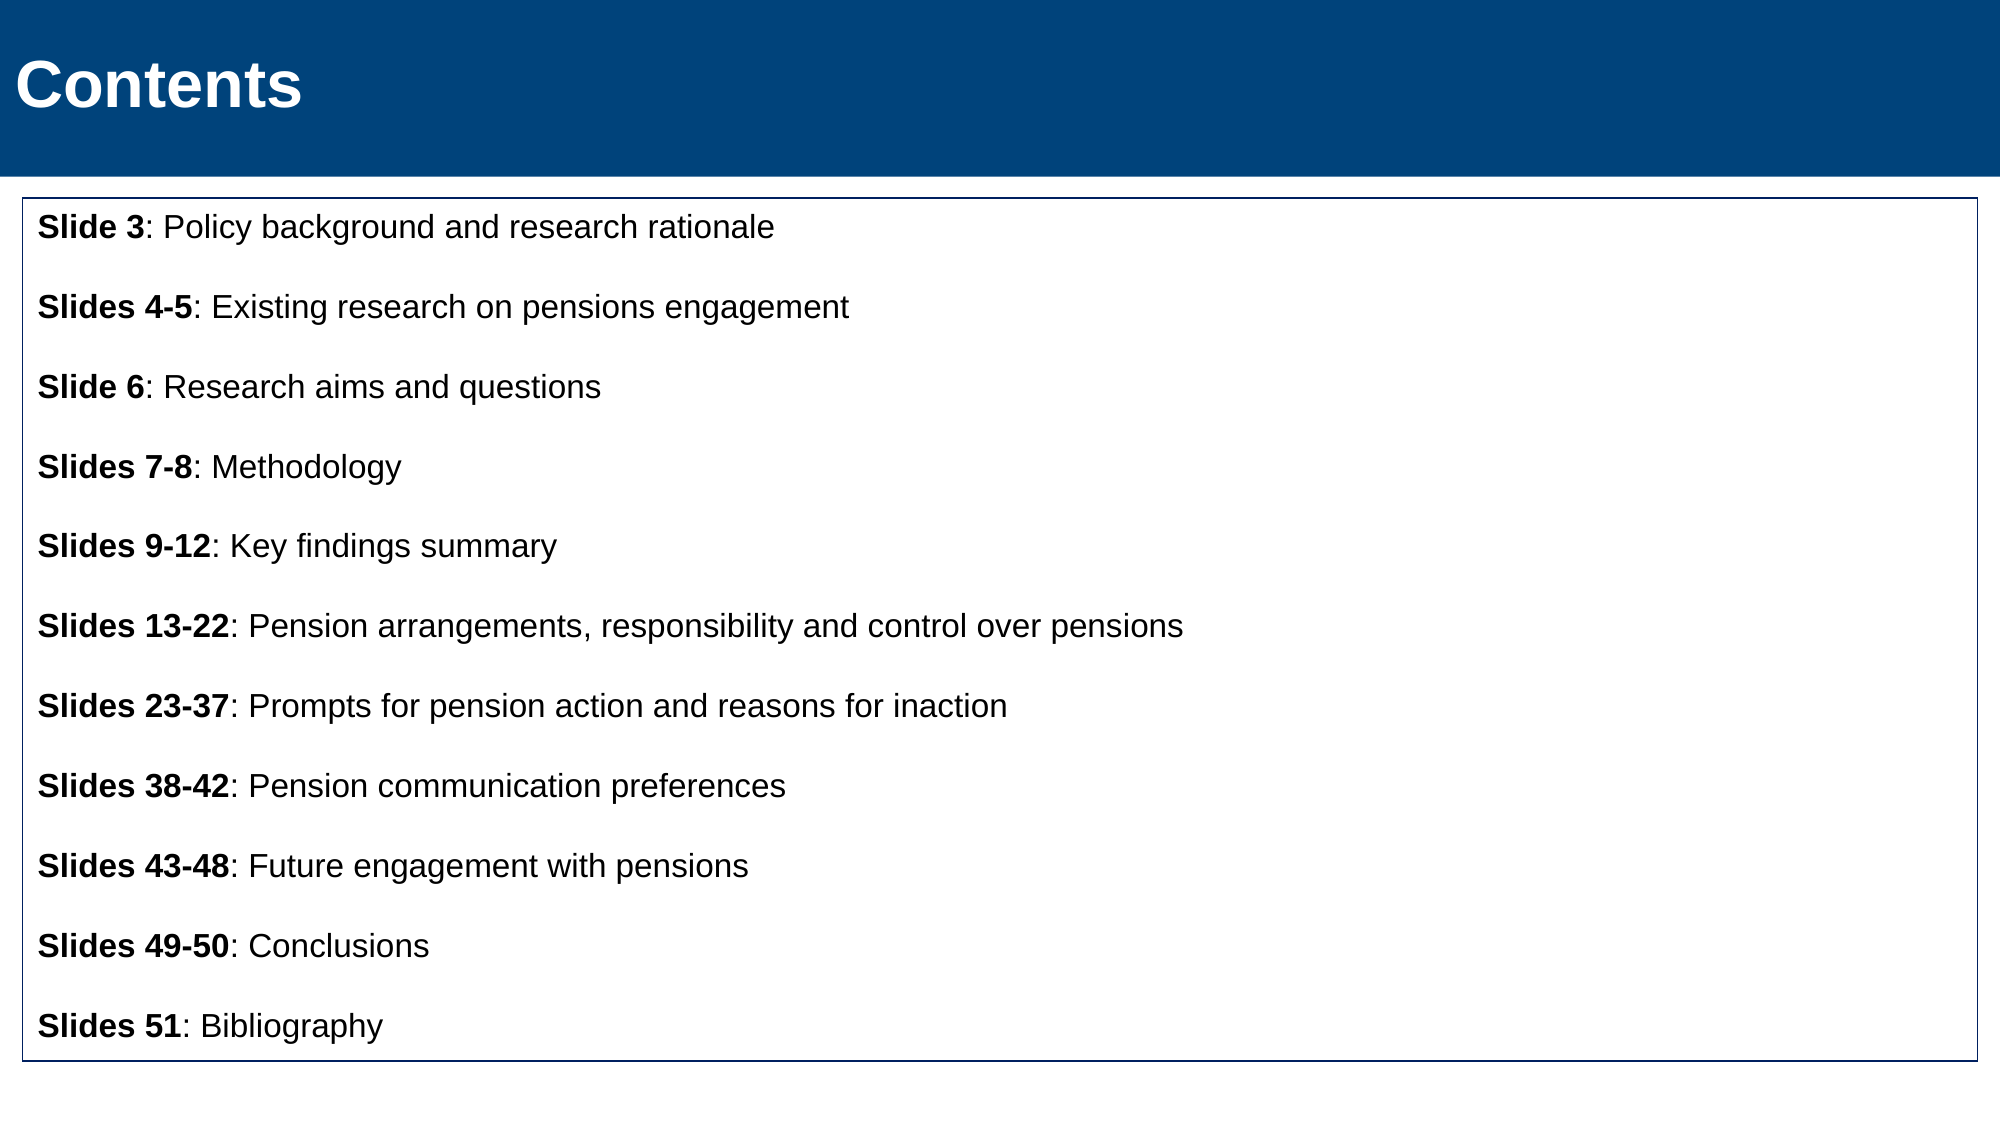

# Contents
Slide 3: Policy background and research rationale
Slides 4-5: Existing research on pensions engagement
Slide 6: Research aims and questions
Slides 7-8: Methodology
Slides 9-12: Key findings summary
Slides 13-22: Pension arrangements, responsibility and control over pensions
Slides 23-37: Prompts for pension action and reasons for inaction
Slides 38-42: Pension communication preferences
Slides 43-48: Future engagement with pensions
Slides 49-50: Conclusions
Slides 51: Bibliography